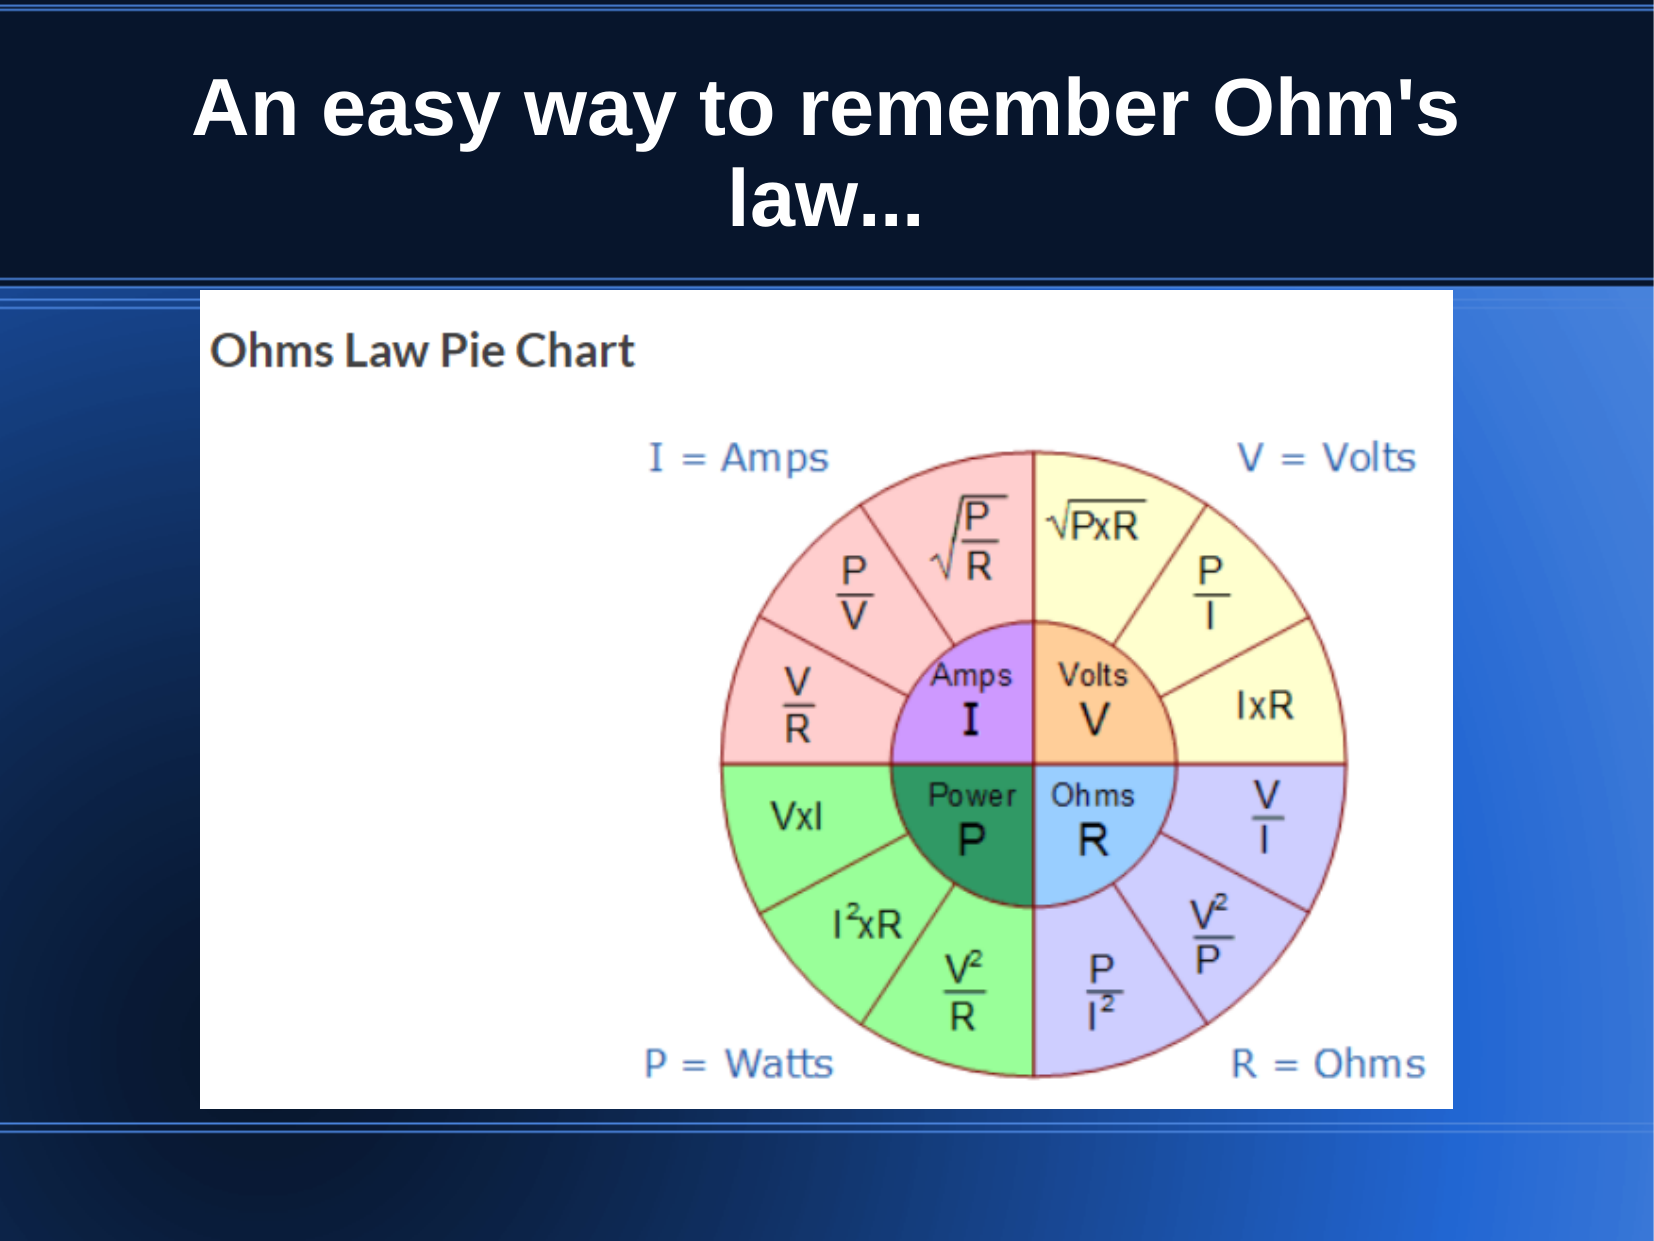

# An easy way to remember Ohm's law...